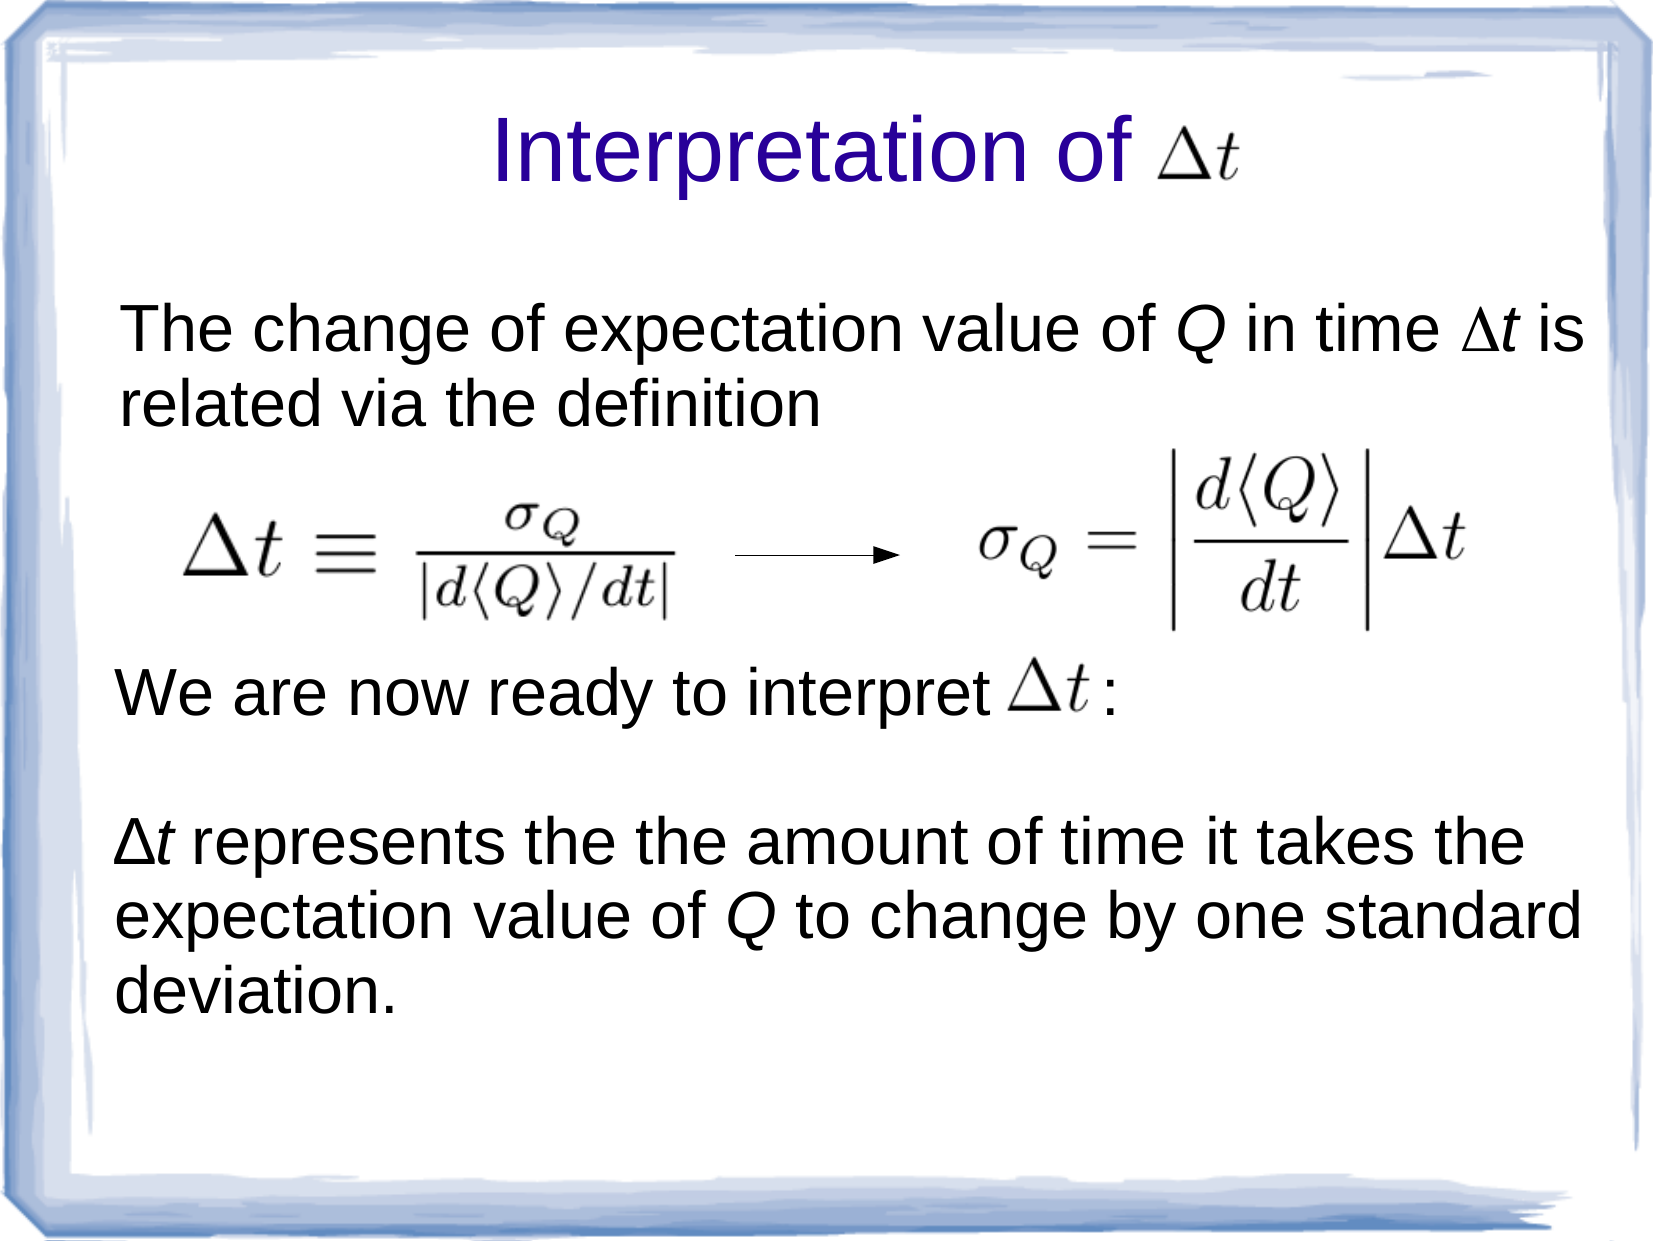

# Interpretation of
The change of expectation value of Q in time Dt is related via the definition
We are now ready to interpret :
∆t represents the the amount of time it takes the expectation value of Q to change by one standard deviation.